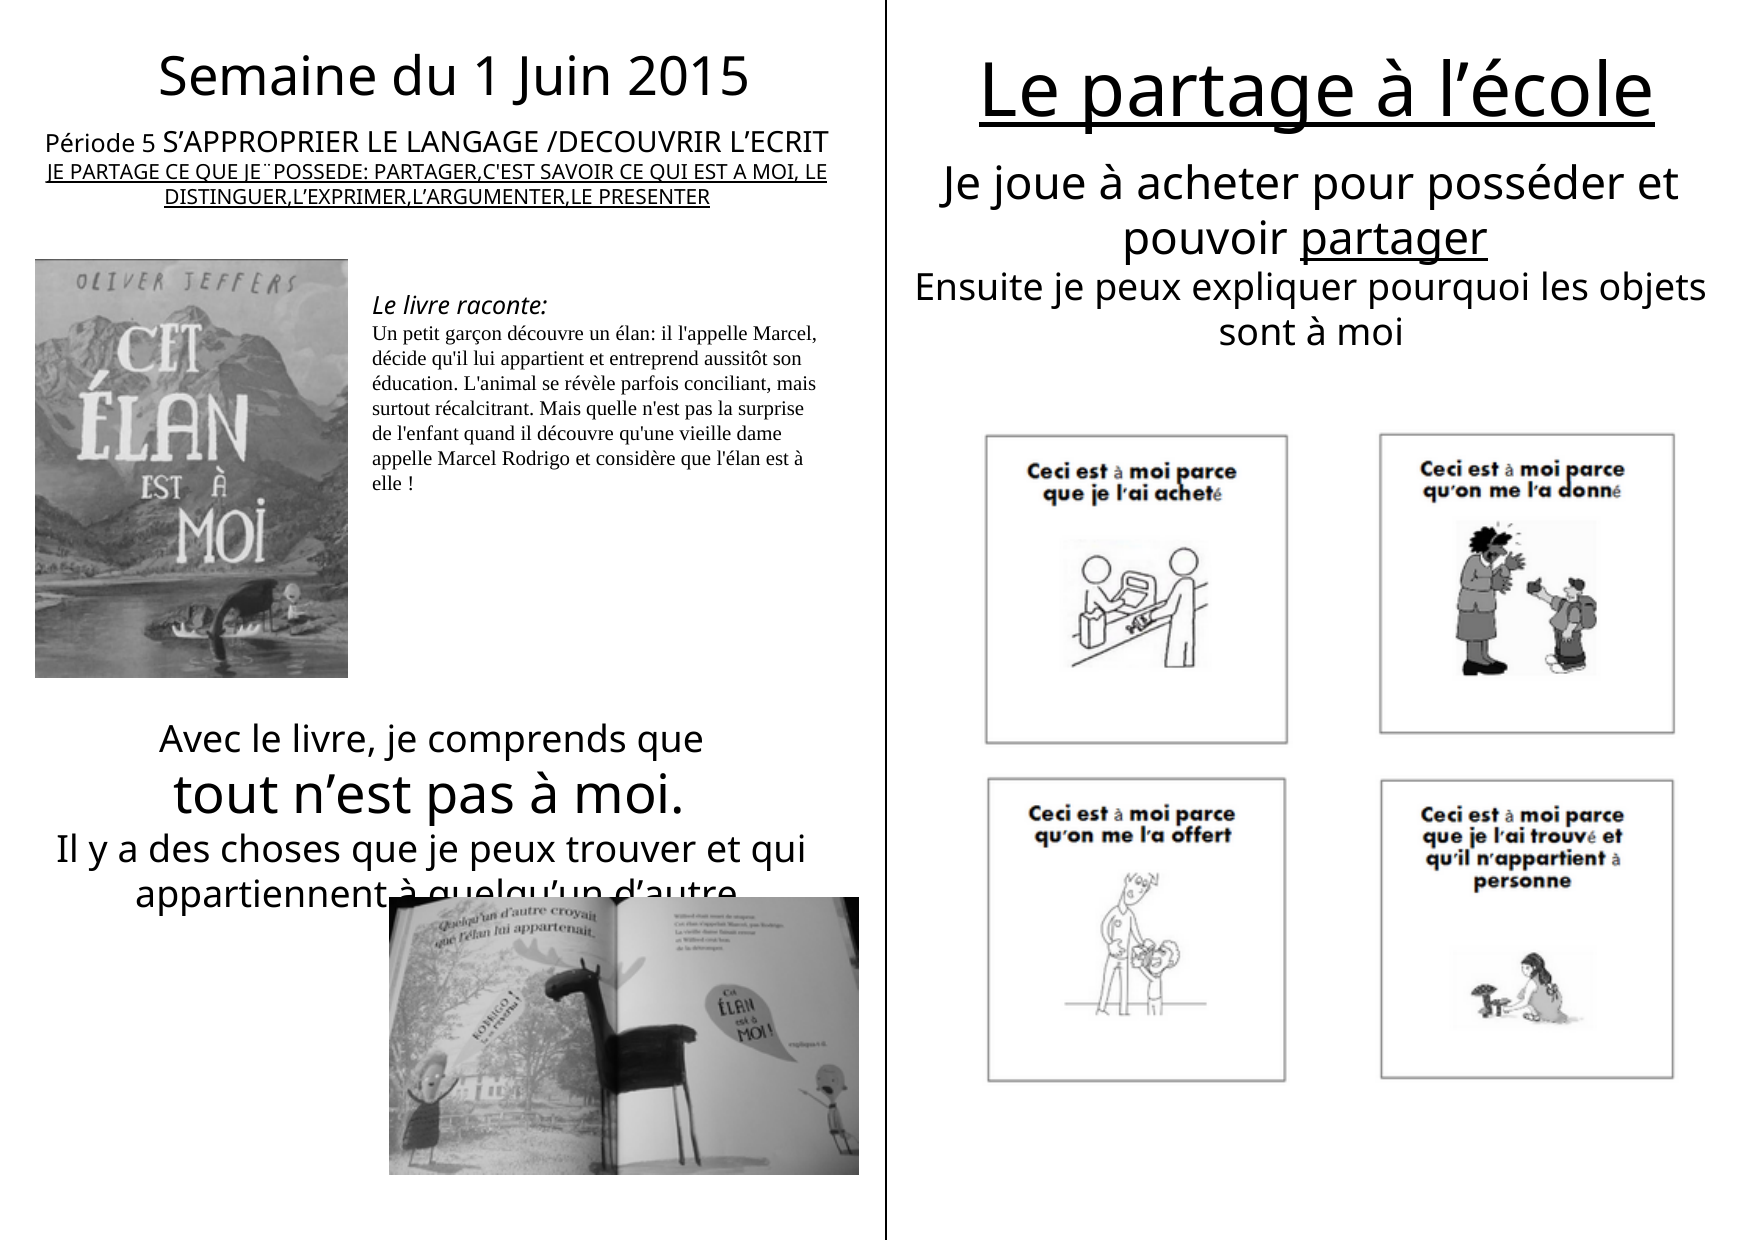

Semaine du 1 Juin 2015
Le partage à l’école
Période 5 S’APPROPRIER LE LANGAGE /DECOUVRIR L’ECRIT
JE PARTAGE CE QUE JE¨POSSEDE: PARTAGER,C'EST SAVOIR CE QUI EST A MOI, LE DISTINGUER,L’EXPRIMER,L’ARGUMENTER,LE PRESENTER
Je joue à acheter pour posséder et pouvoir partager
Ensuite je peux expliquer pourquoi les objets sont à moi
Le livre raconte:
Un petit garçon découvre un élan: il l'appelle Marcel, décide qu'il lui appartient et entreprend aussitôt son éducation. L'animal se révèle parfois conciliant, mais surtout récalcitrant. Mais quelle n'est pas la surprise de l'enfant quand il découvre qu'une vieille dame appelle Marcel Rodrigo et considère que l'élan est à elle !
Avec le livre, je comprends que
tout n’est pas à moi.
Il y a des choses que je peux trouver et qui
appartiennent à quelqu’un d’autre